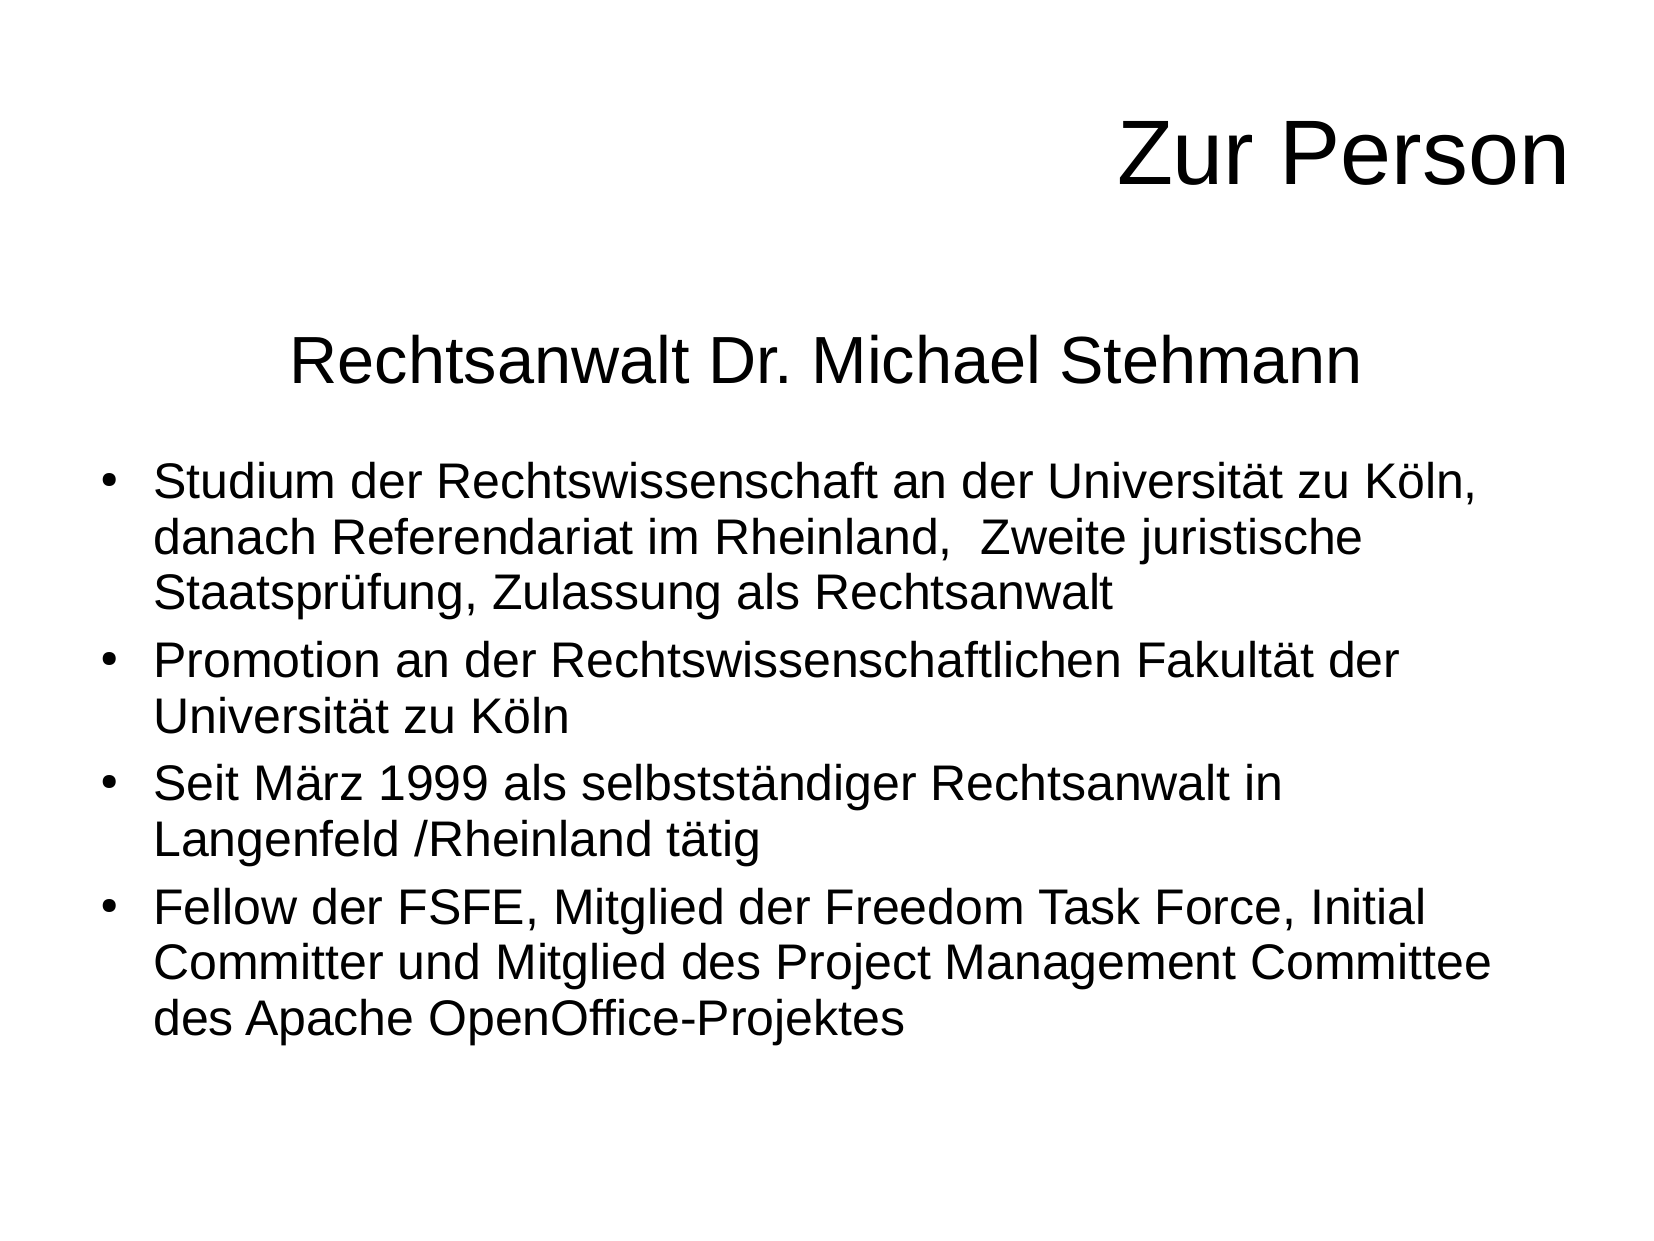

# Zur Person
Rechtsanwalt Dr. Michael Stehmann
Studium der Rechtswissenschaft an der Universität zu Köln, danach Referendariat im Rheinland, Zweite juristische Staatsprüfung, Zulassung als Rechtsanwalt
Promotion an der Rechtswissenschaftlichen Fakultät der Universität zu Köln
Seit März 1999 als selbstständiger Rechtsanwalt in Langenfeld /Rheinland tätig
Fellow der FSFE, Mitglied der Freedom Task Force, Initial Committer und Mitglied des Project Management Committee des Apache OpenOffice-Projektes